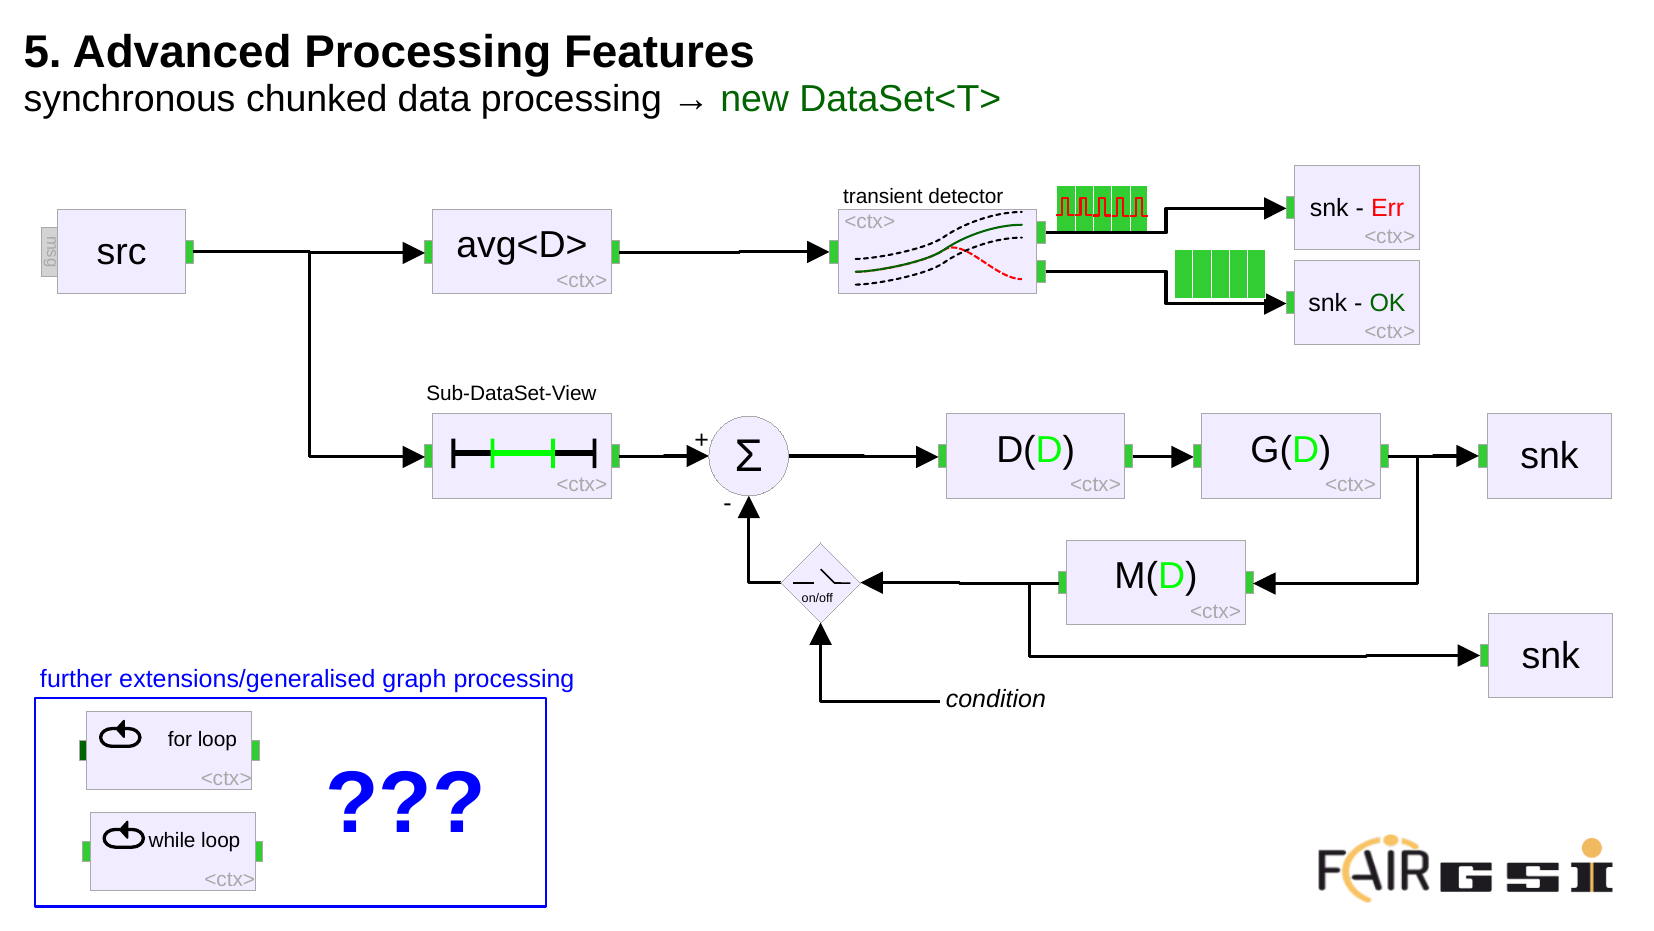

# 5. Advanced Processing Features synchronous chunked data processing → new DataSet<T>
snk
snk - Err
<ctx>
transient detector
<ctx>
| | | | | |
| --- | --- | --- | --- | --- |
src
msg
avg<D>
<ctx>
| | | | | |
| --- | --- | --- | --- | --- |
snk
snk - OK
<ctx>
Sub-DataSet-View
<ctx>
D(D)
<ctx>
G(D)
<ctx>
snk
Σ
+
-
M(D)
<ctx>
on/off
snk
snk
further extensions/generalised graph processing
for loop
<ctx>
???
while loop
<ctx>
condition